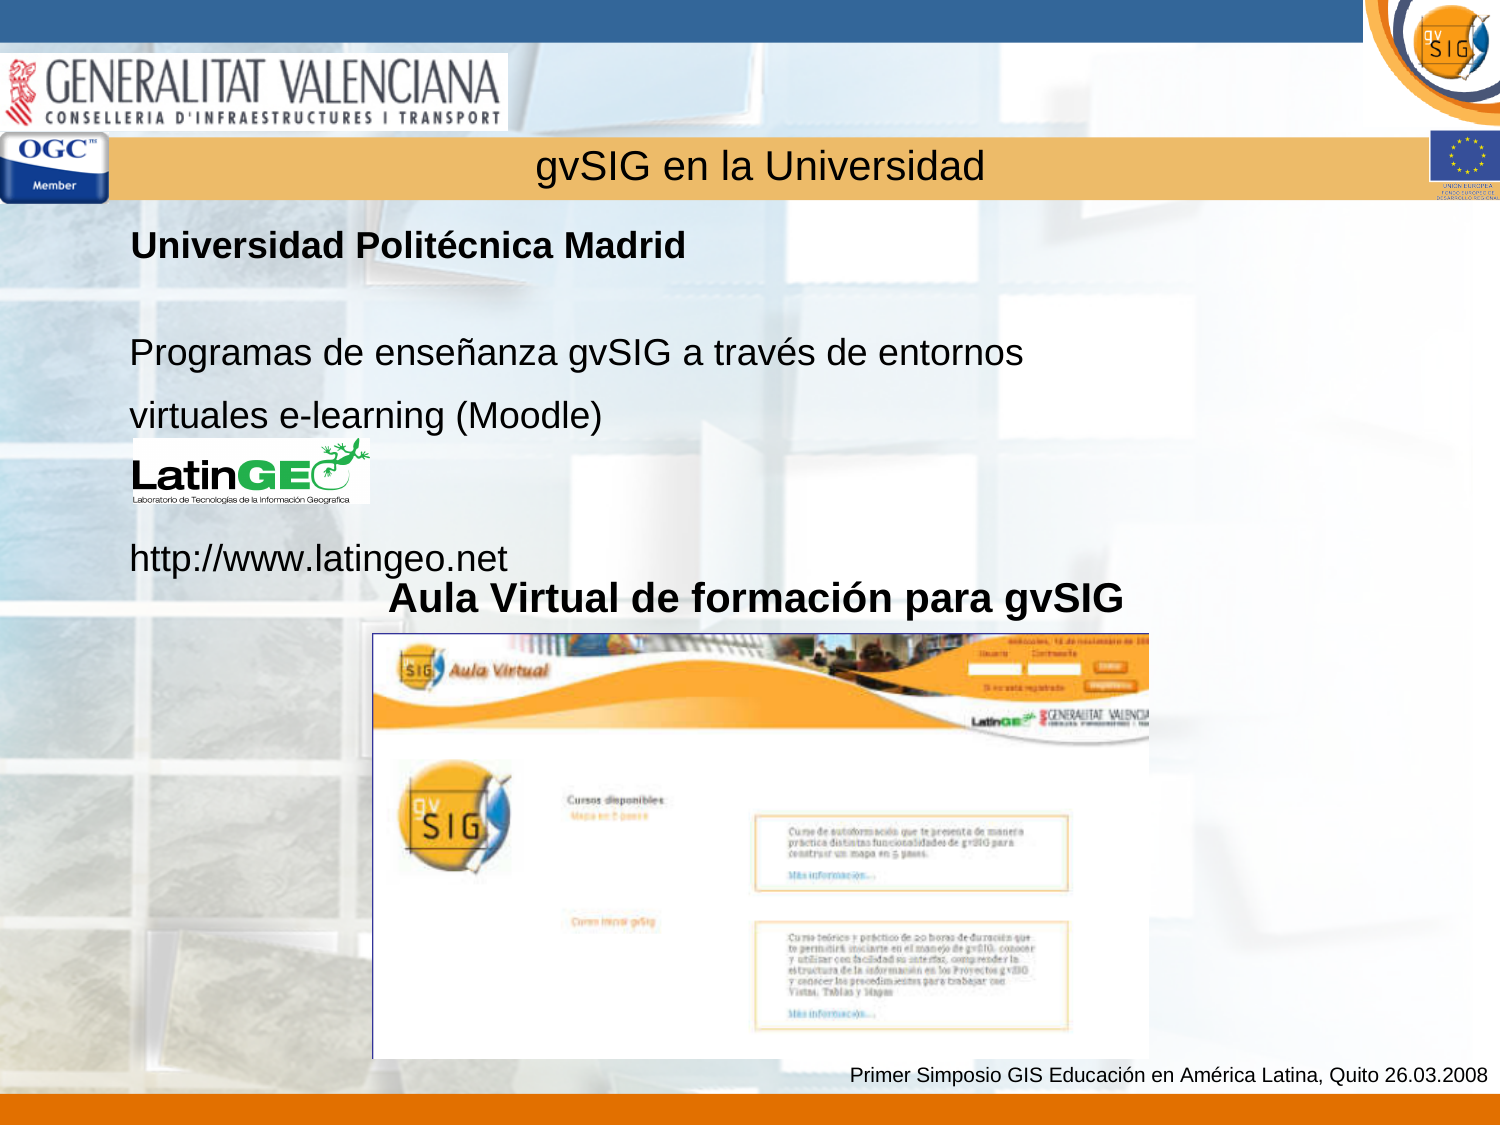

gvSIG en la Universidad
Universidad Politécnica Madrid
Programas de enseñanza gvSIG a través de entornos virtuales e-learning (Moodle)
http://www.latingeo.net
Aula Virtual de formación para gvSIG